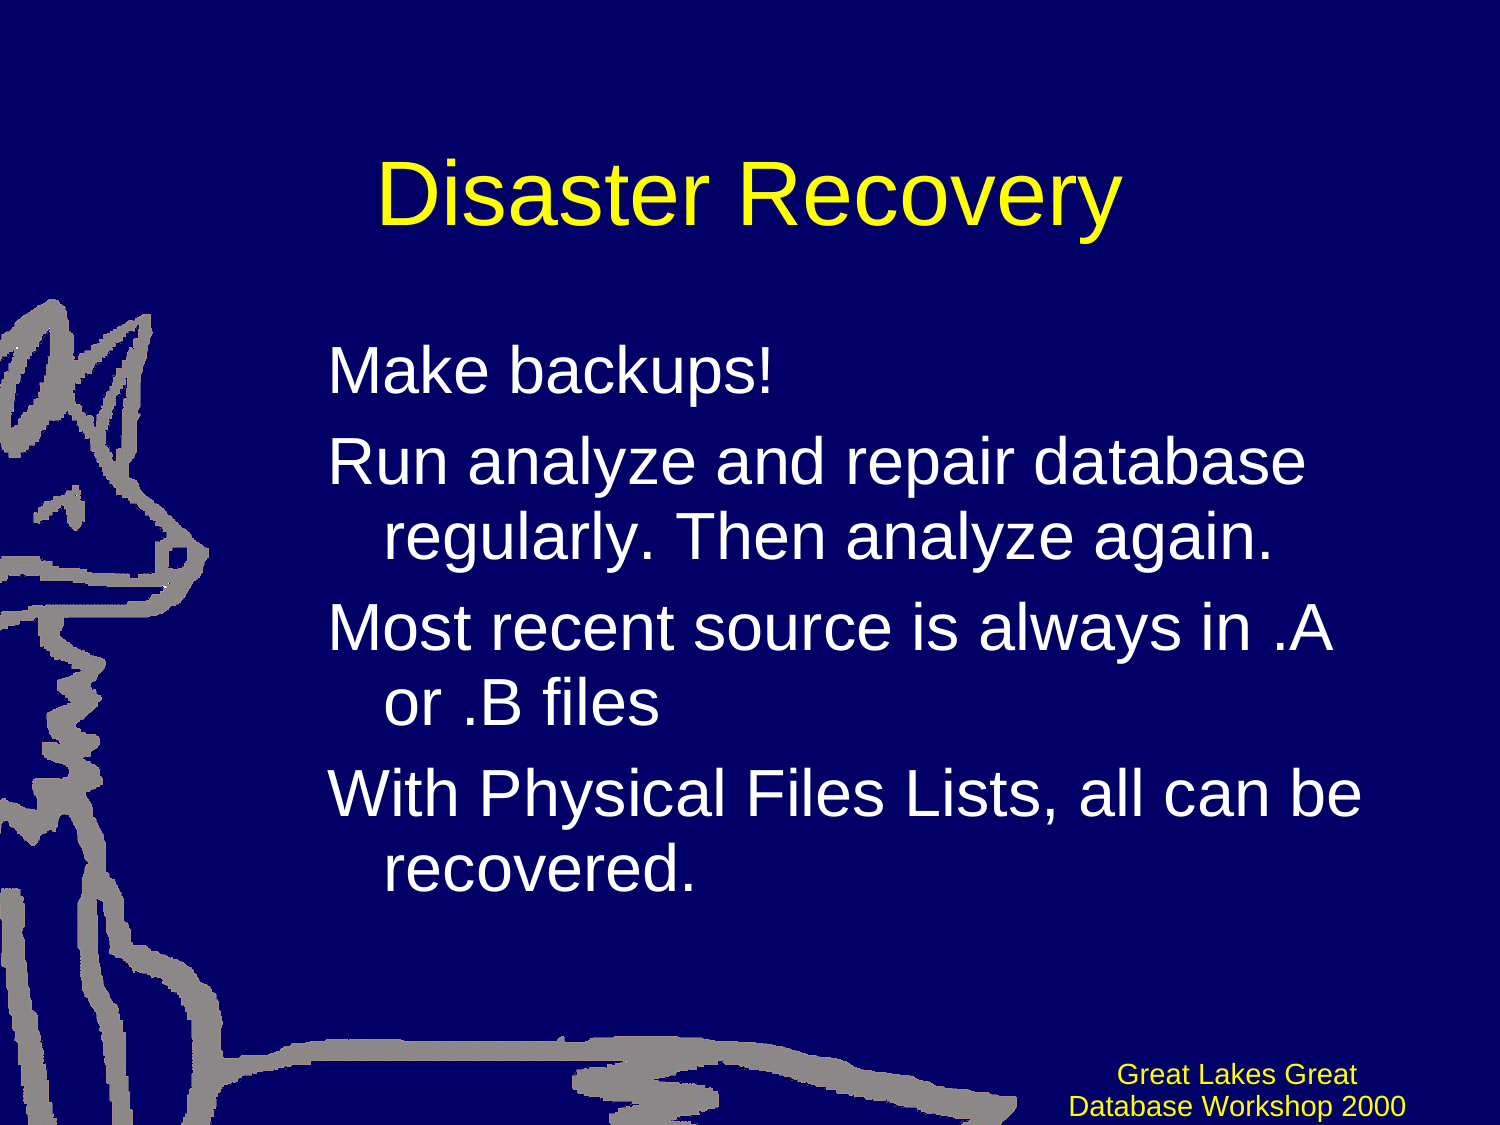

# Disaster Recovery
Make backups!
Run analyze and repair database regularly. Then analyze again.
Most recent source is always in .A or .B files
With Physical Files Lists, all can be recovered.